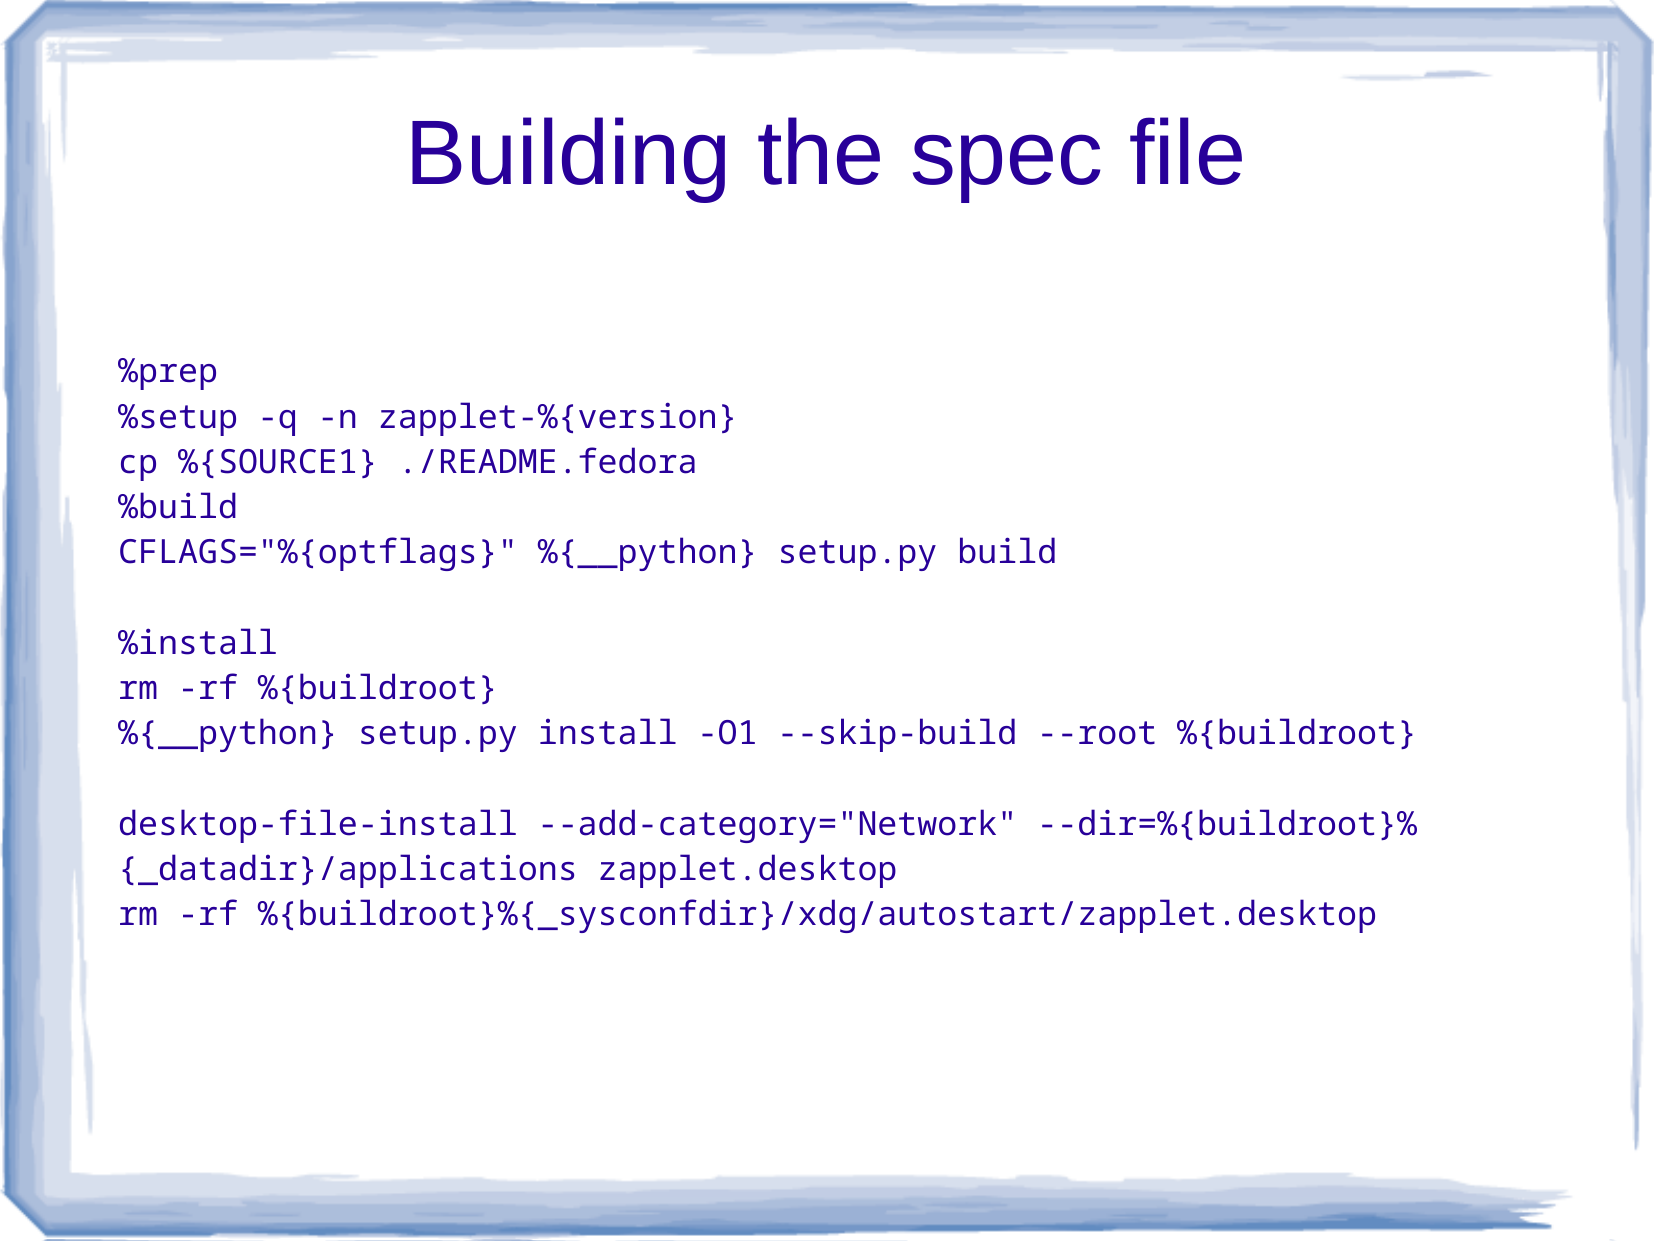

# Building the spec file
%prep
%setup -q -n zapplet-%{version}
cp %{SOURCE1} ./README.fedora
%build
CFLAGS="%{optflags}" %{__python} setup.py build
%install
rm -rf %{buildroot}
%{__python} setup.py install -O1 --skip-build --root %{buildroot}
desktop-file-install --add-category="Network" --dir=%{buildroot}%{_datadir}/applications zapplet.desktop
rm -rf %{buildroot}%{_sysconfdir}/xdg/autostart/zapplet.desktop